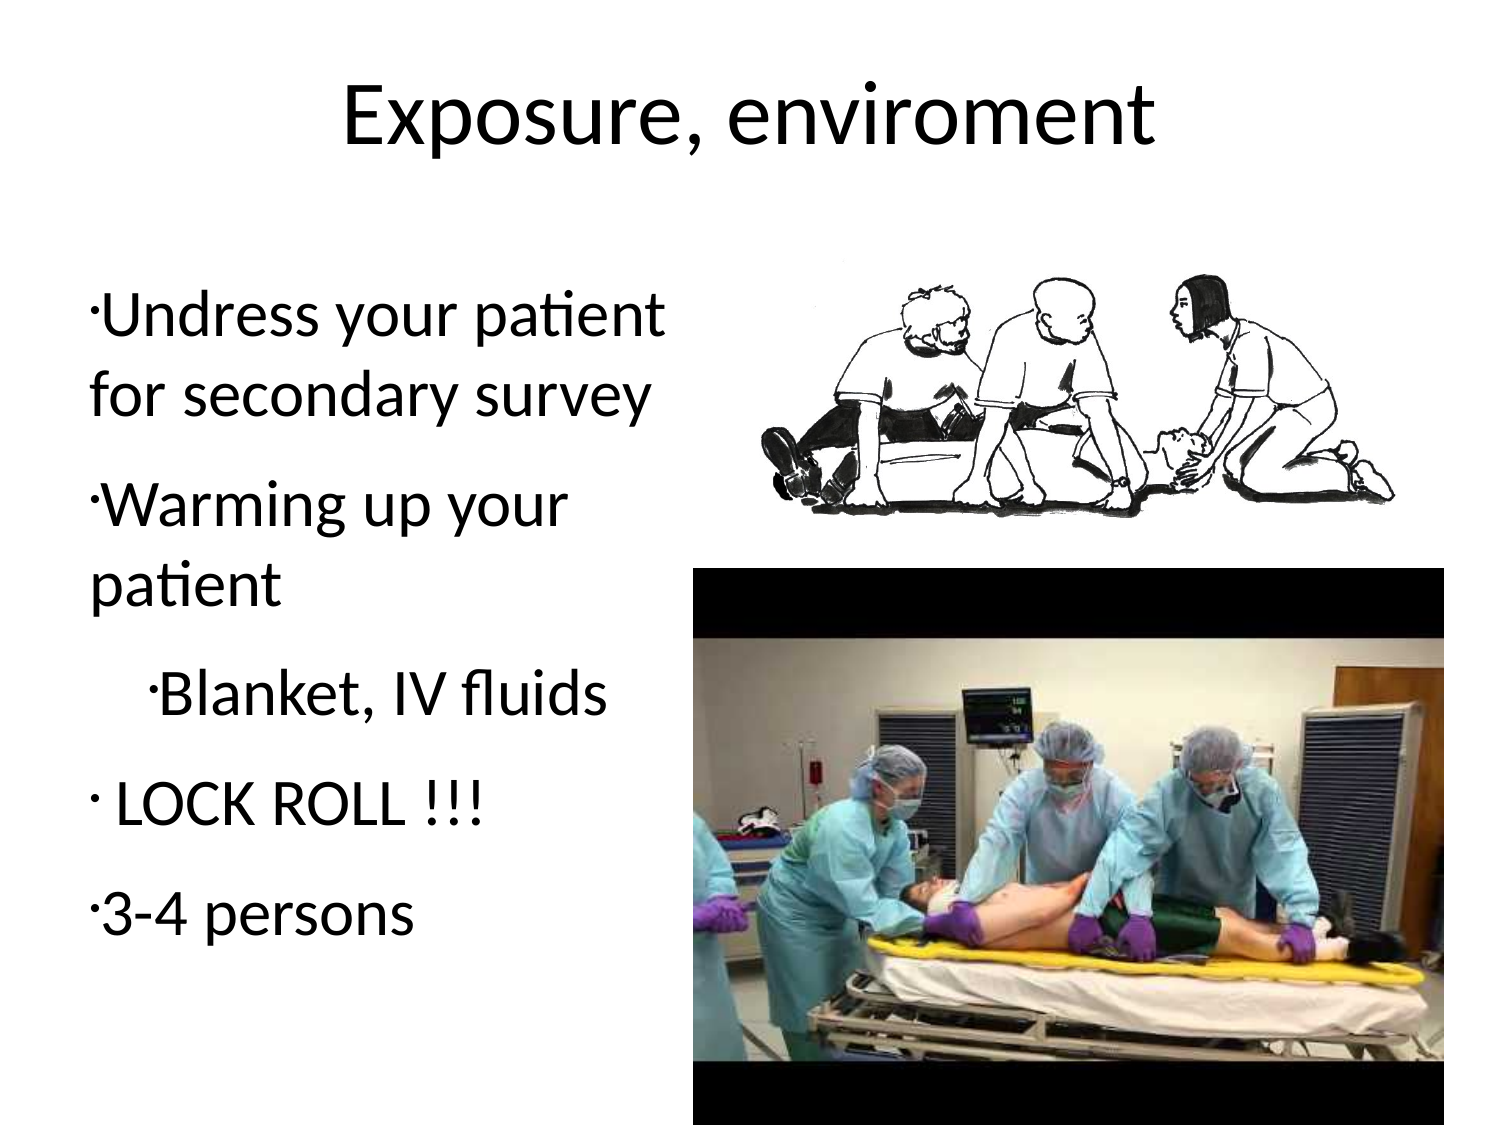

# Exposure, enviroment
Undress your patient for secondary survey
Warming up your patient
Blanket, IV fluids
 LOCK ROLL !!!
3-4 persons